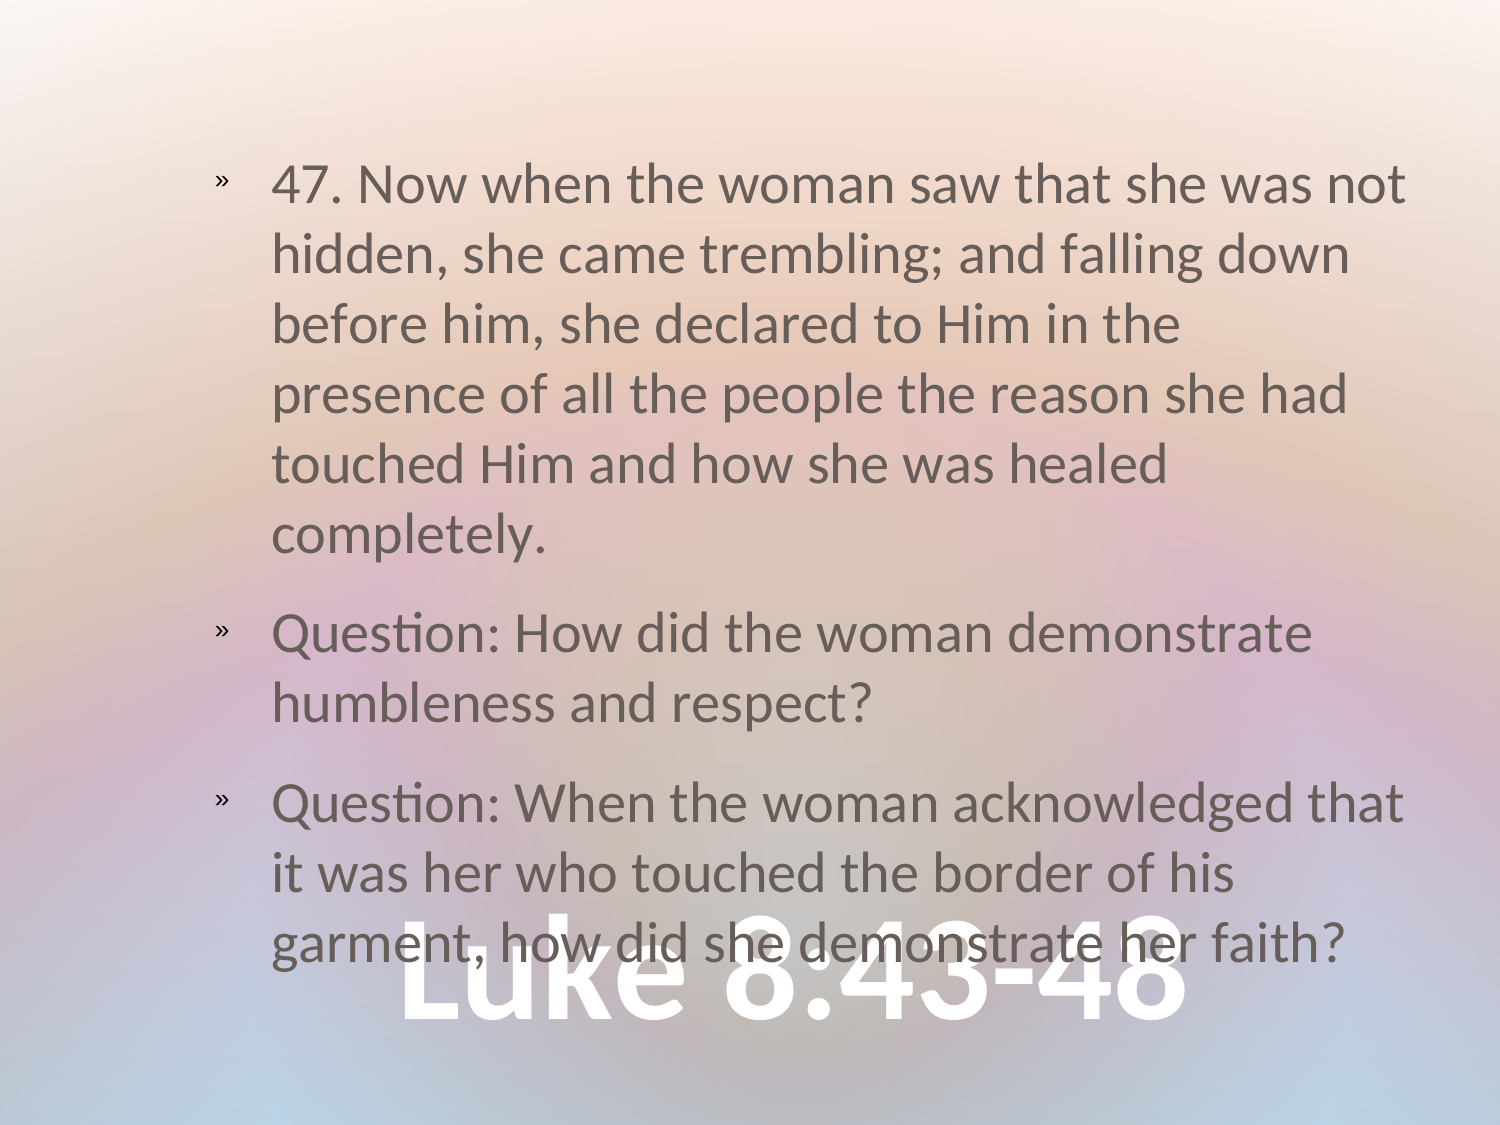

47. Now when the woman saw that she was not hidden, she came trembling; and falling down before him, she declared to Him in the presence of all the people the reason she had touched Him and how she was healed completely.
Question: How did the woman demonstrate humbleness and respect?
Question: When the woman acknowledged that it was her who touched the border of his garment, how did she demonstrate her faith?
# Luke 8:43-48